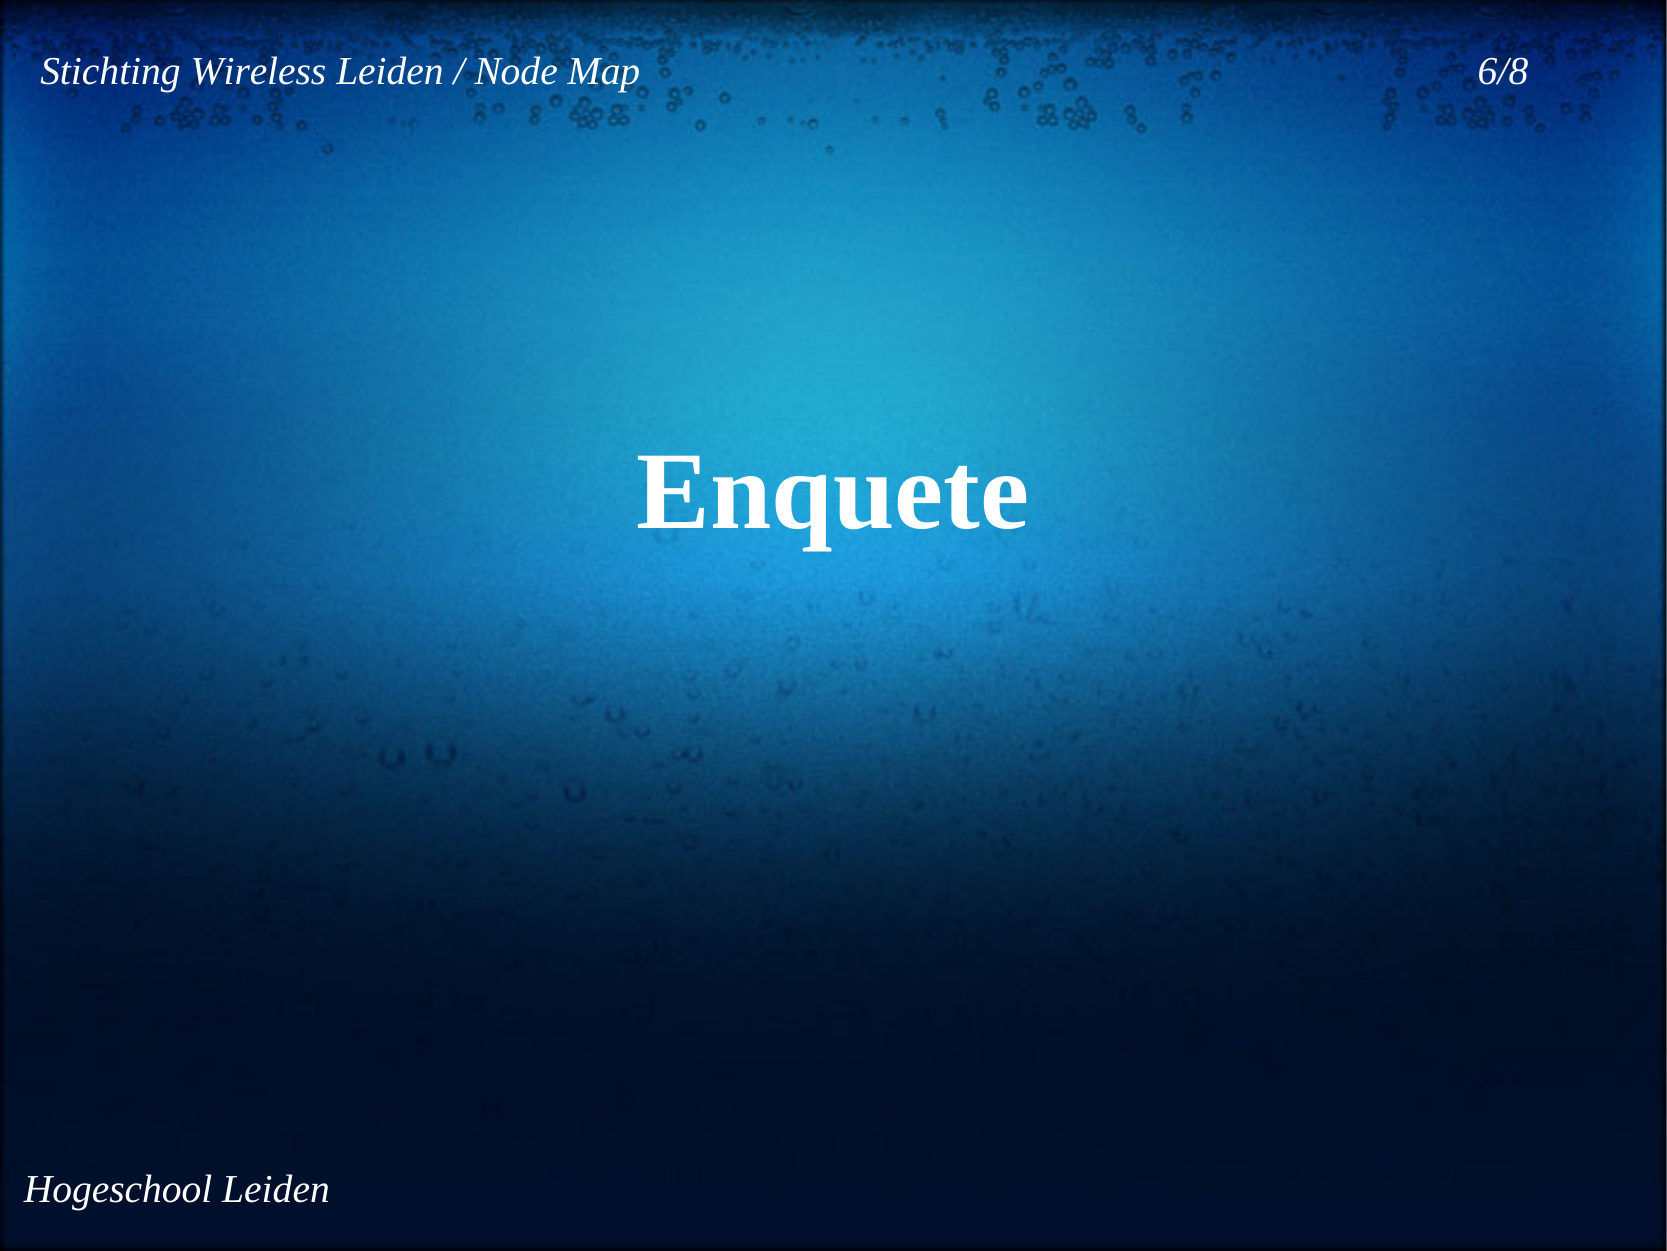

# Stichting Wireless Leiden / Node Map                                                                                    6/8
Enquete
Hogeschool Leiden